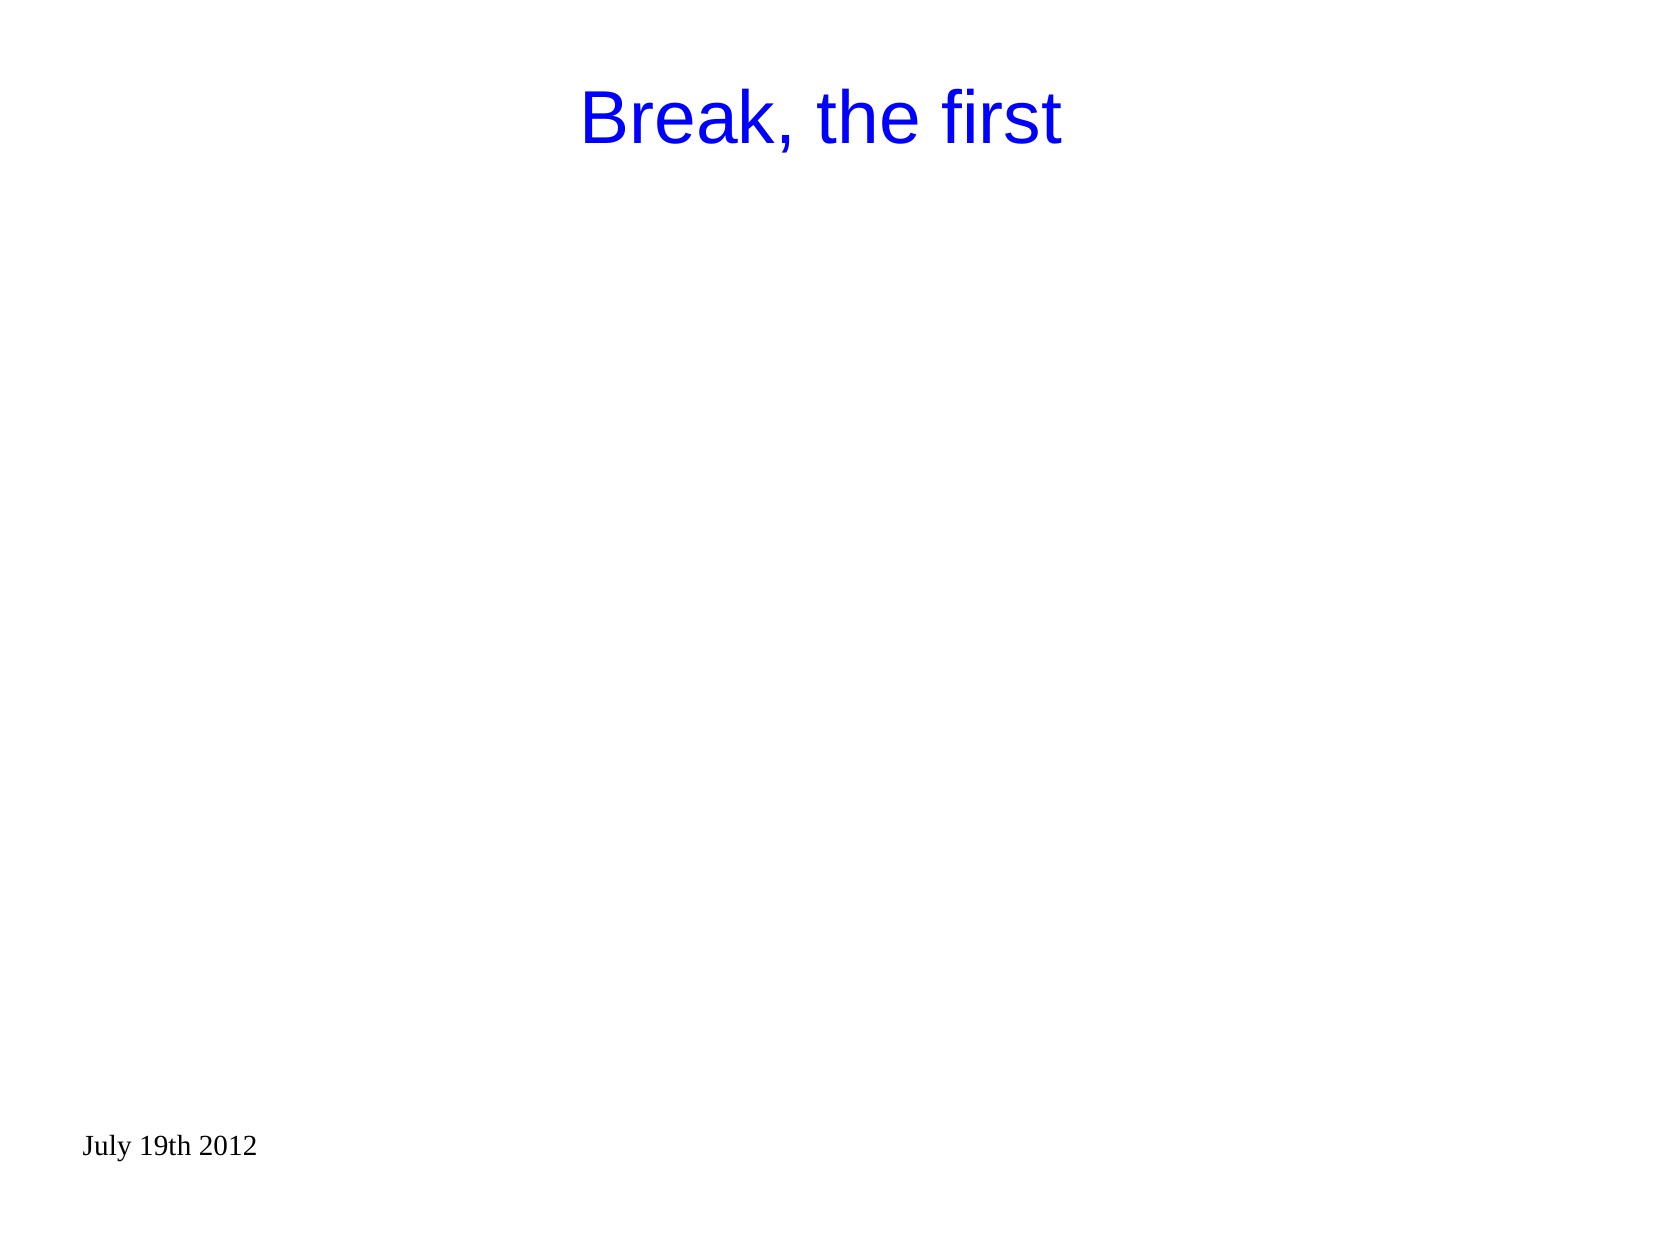

# Break, the first
July 19th 2012